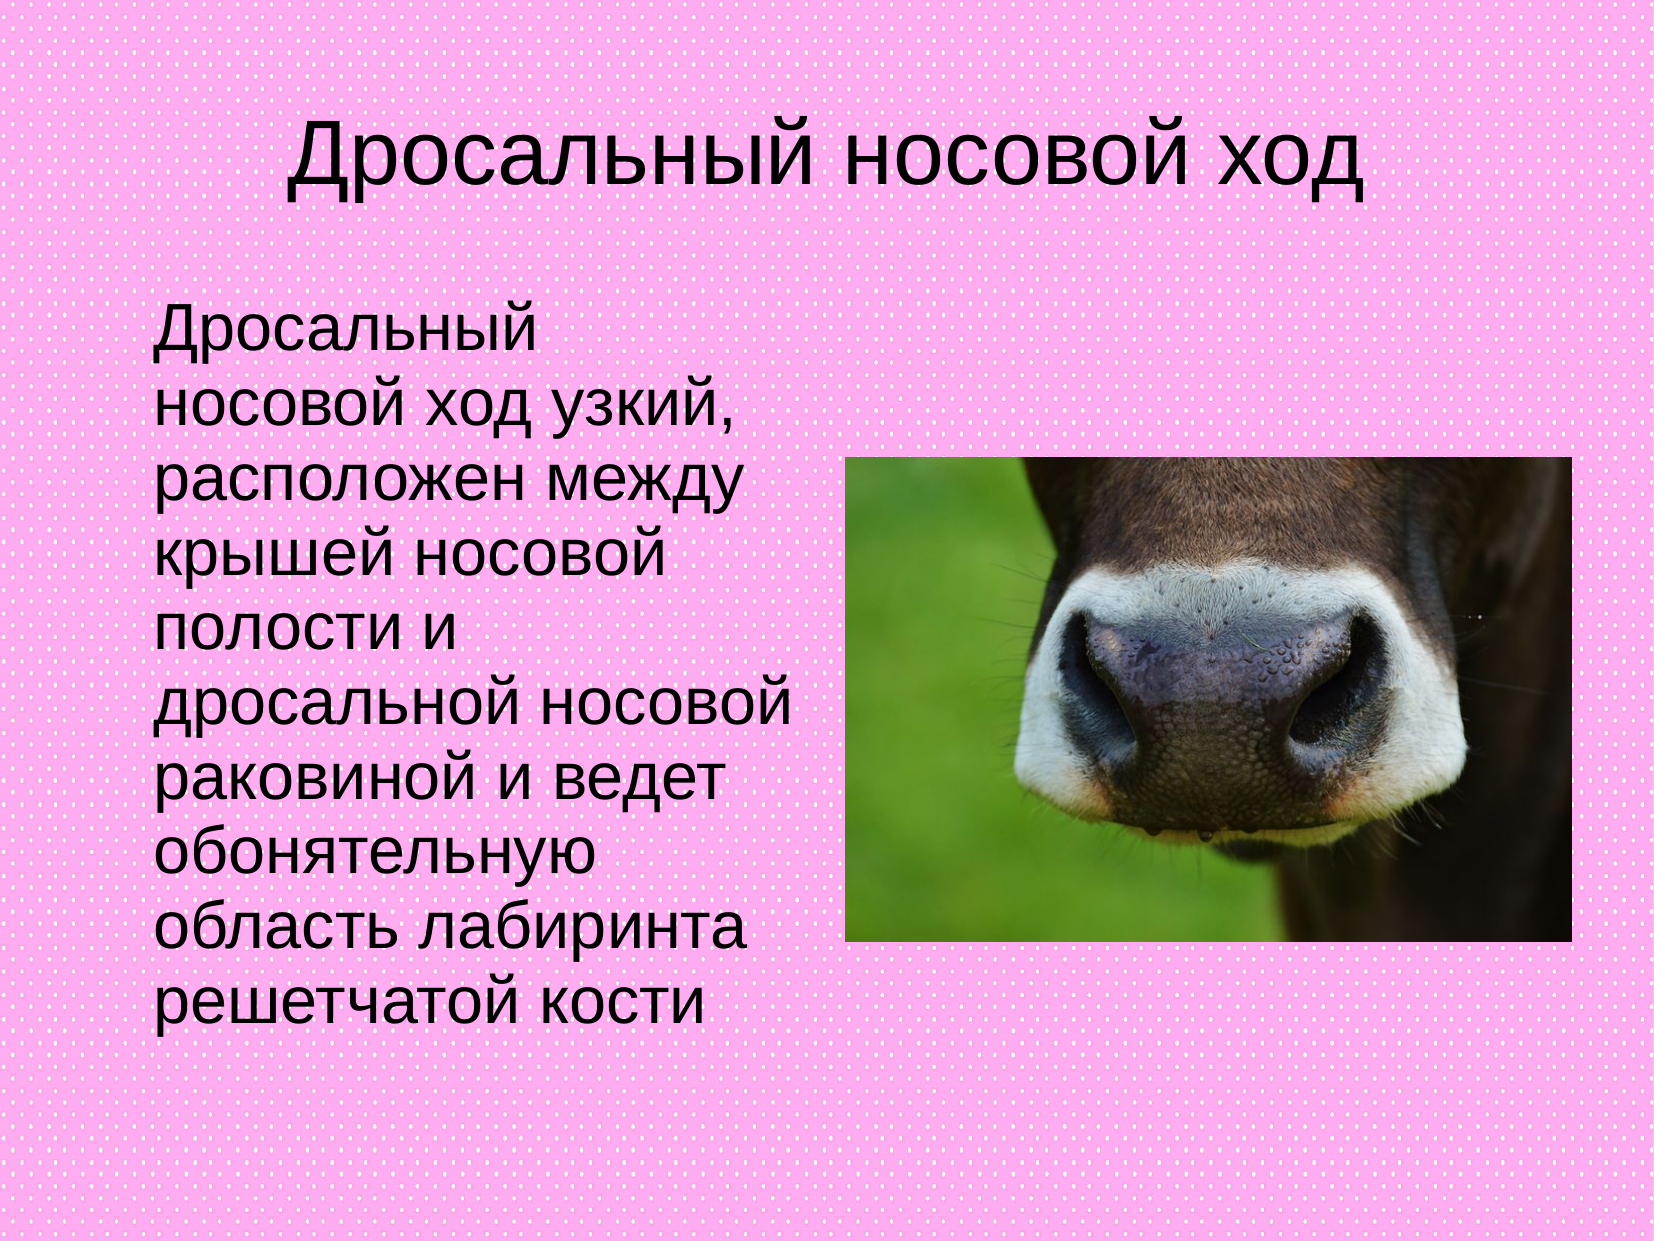

# Дросальный носовой ход
Дросальный носовой ход узкий, расположен между крышей носовой полости и дросальной носовой раковиной и ведет обонятельную область лабиринта решетчатой кости